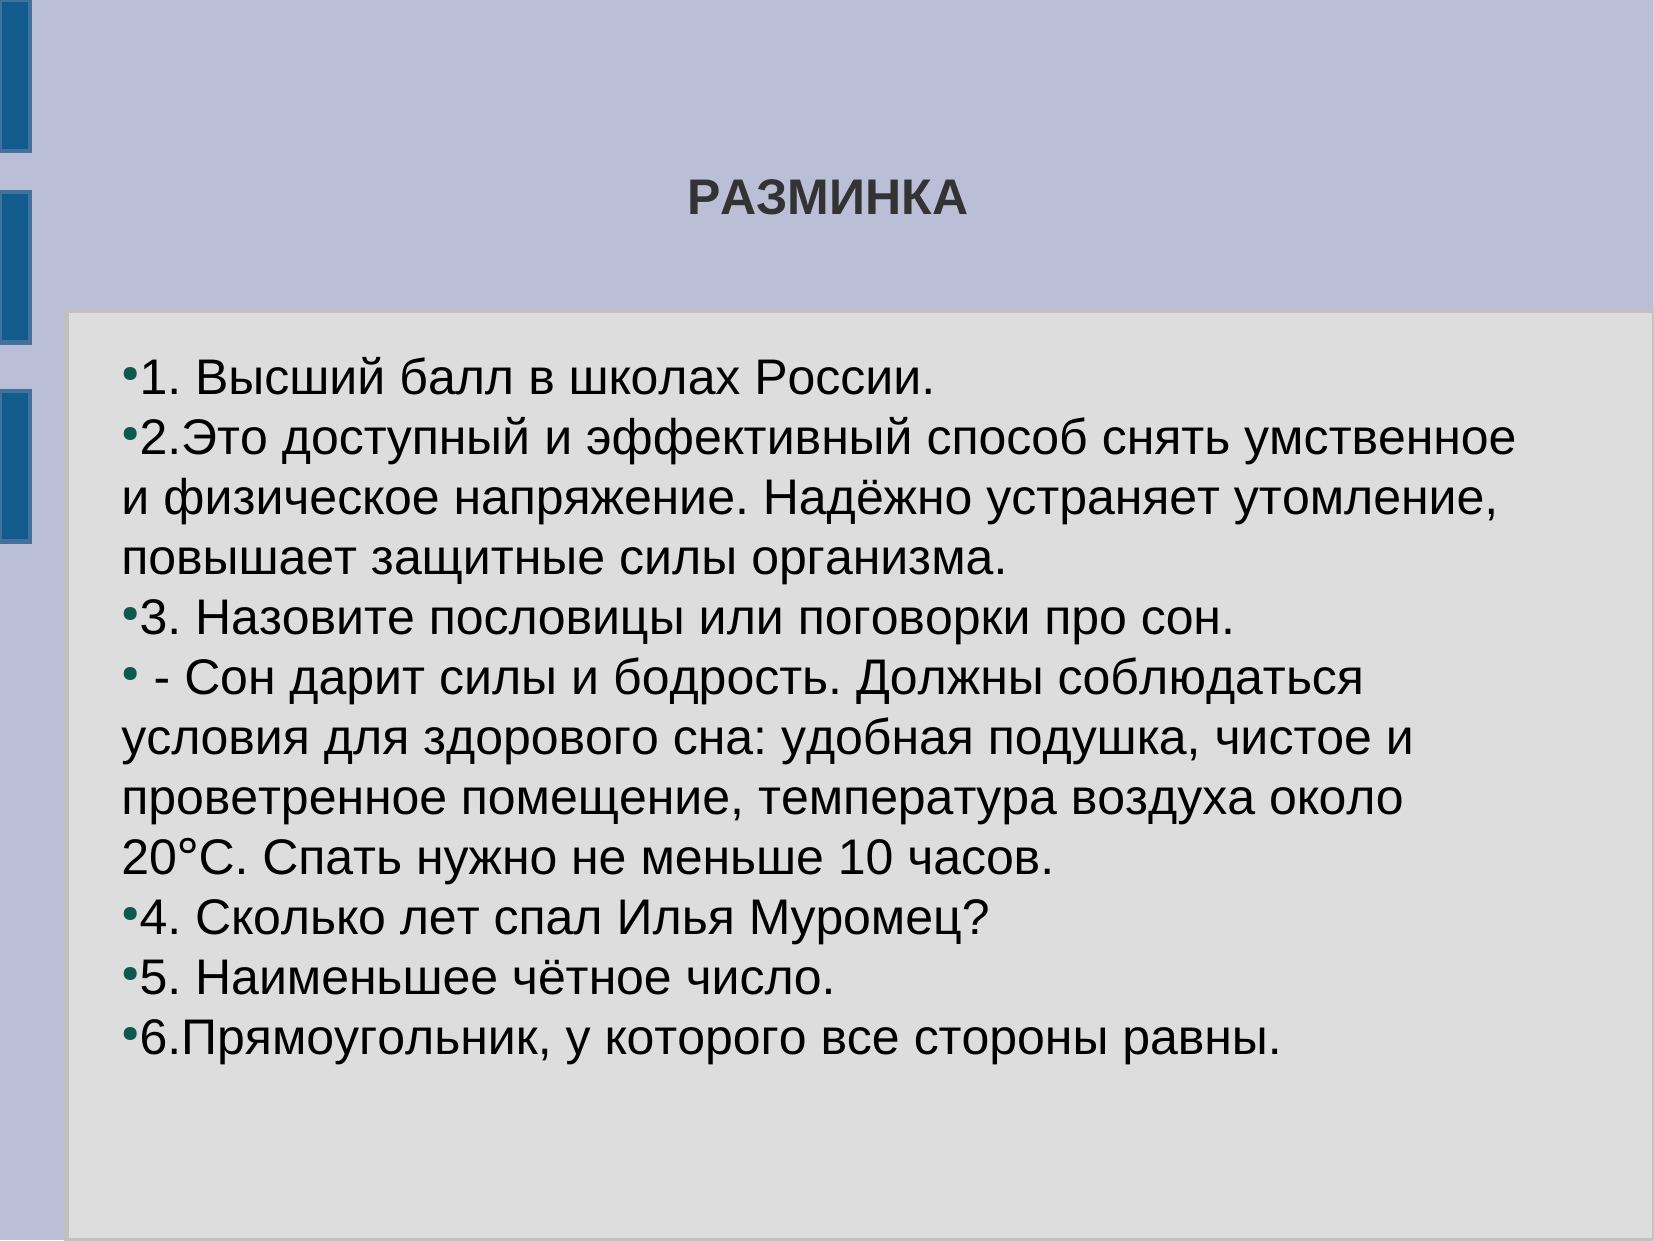

# РАЗМИНКА
1. Высший балл в школах России.
2.Это доступный и эффективный способ снять умственное и физическое напряжение. Надёжно устраняет утомление, повышает защитные силы организма.
3. Назовите пословицы или поговорки про сон.
 - Сон дарит силы и бодрость. Должны соблюдаться условия для здорового сна: удобная подушка, чистое и проветренное помещение, температура воздуха около 20°С. Спать нужно не меньше 10 часов.
4. Сколько лет спал Илья Муромец?
5. Наименьшее чётное число.
6.Прямоугольник, у которого все стороны равны.